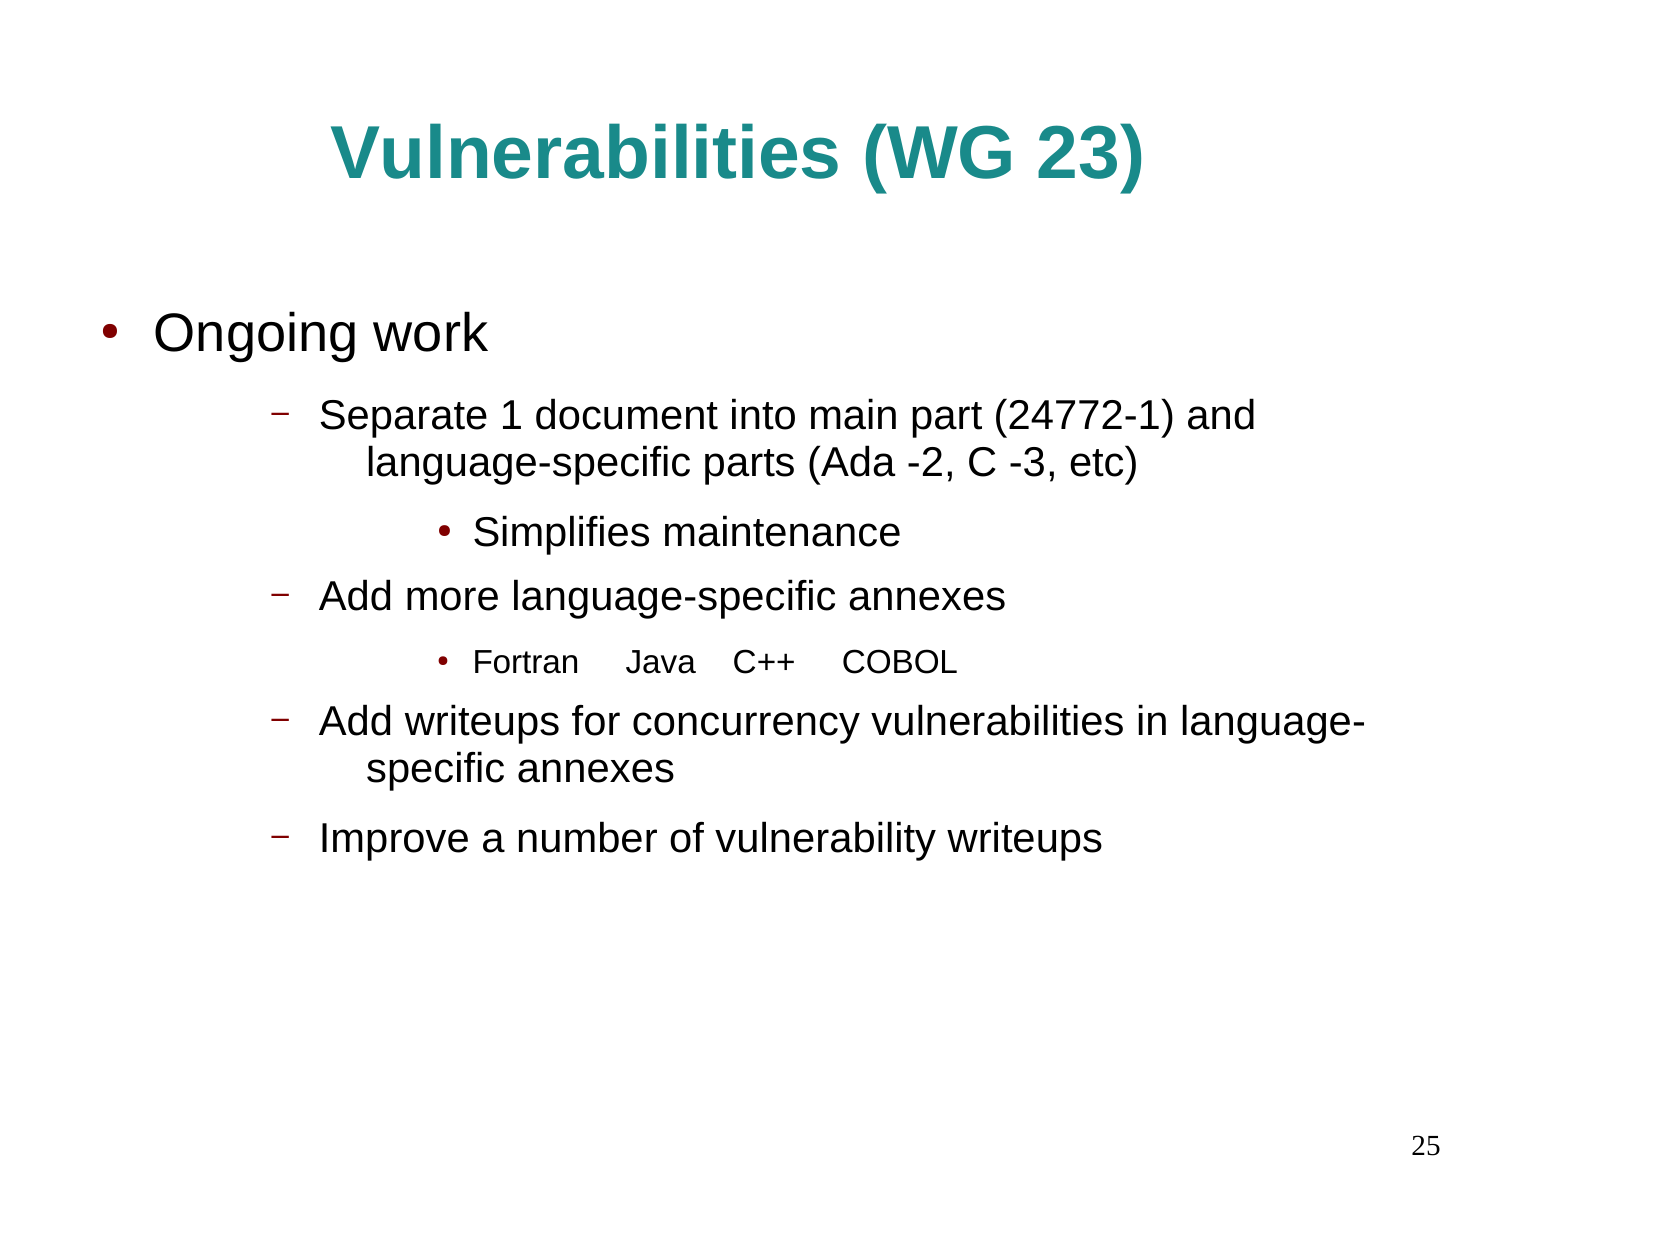

# Vulnerabilities (WG 23)
Ongoing work
Separate 1 document into main part (24772-1) and language-specific parts (Ada -2, C -3, etc)
Simplifies maintenance
Add more language-specific annexes
Fortran Java C++ COBOL
Add writeups for concurrency vulnerabilities in language-specific annexes
Improve a number of vulnerability writeups
25